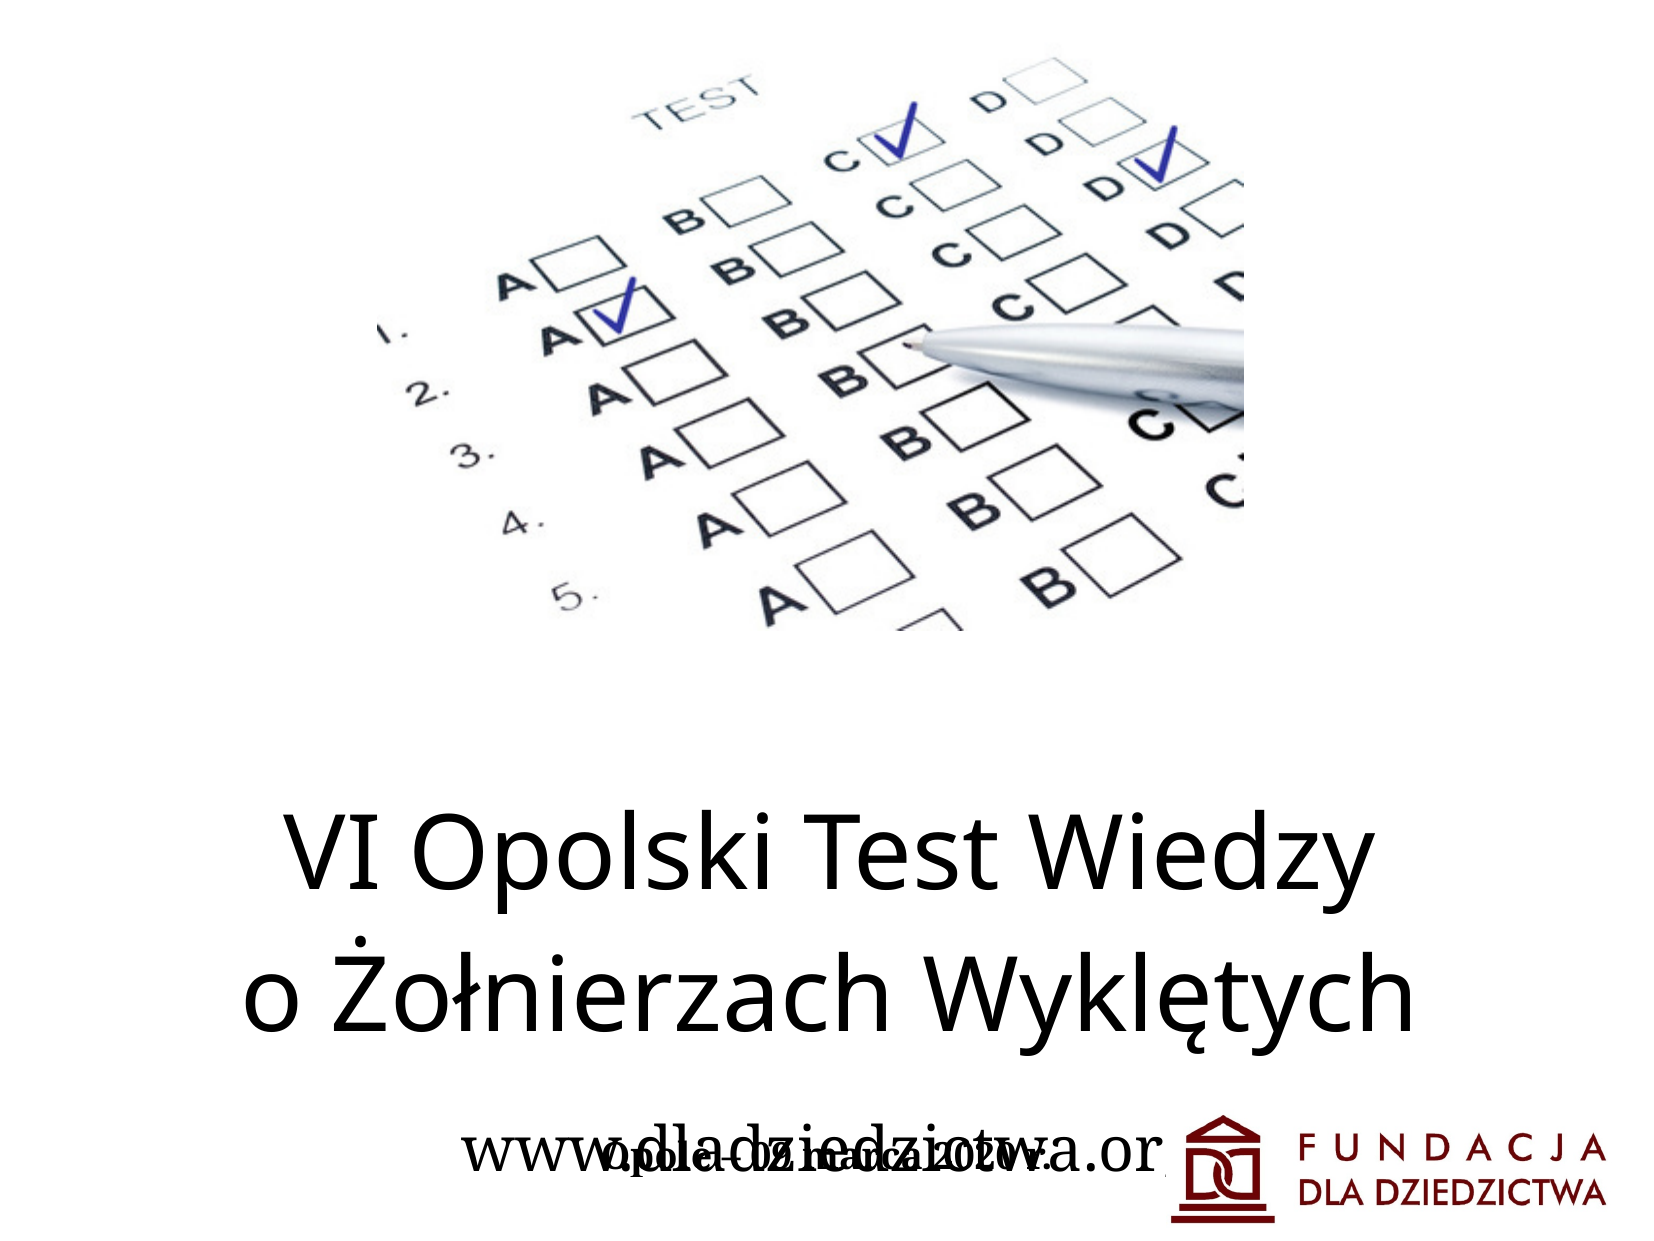

VI Opolski Test Wiedzy
o Żołnierzach Wyklętych
www.dladziedzictwa.org
Opole – 09 marca 2020 r.